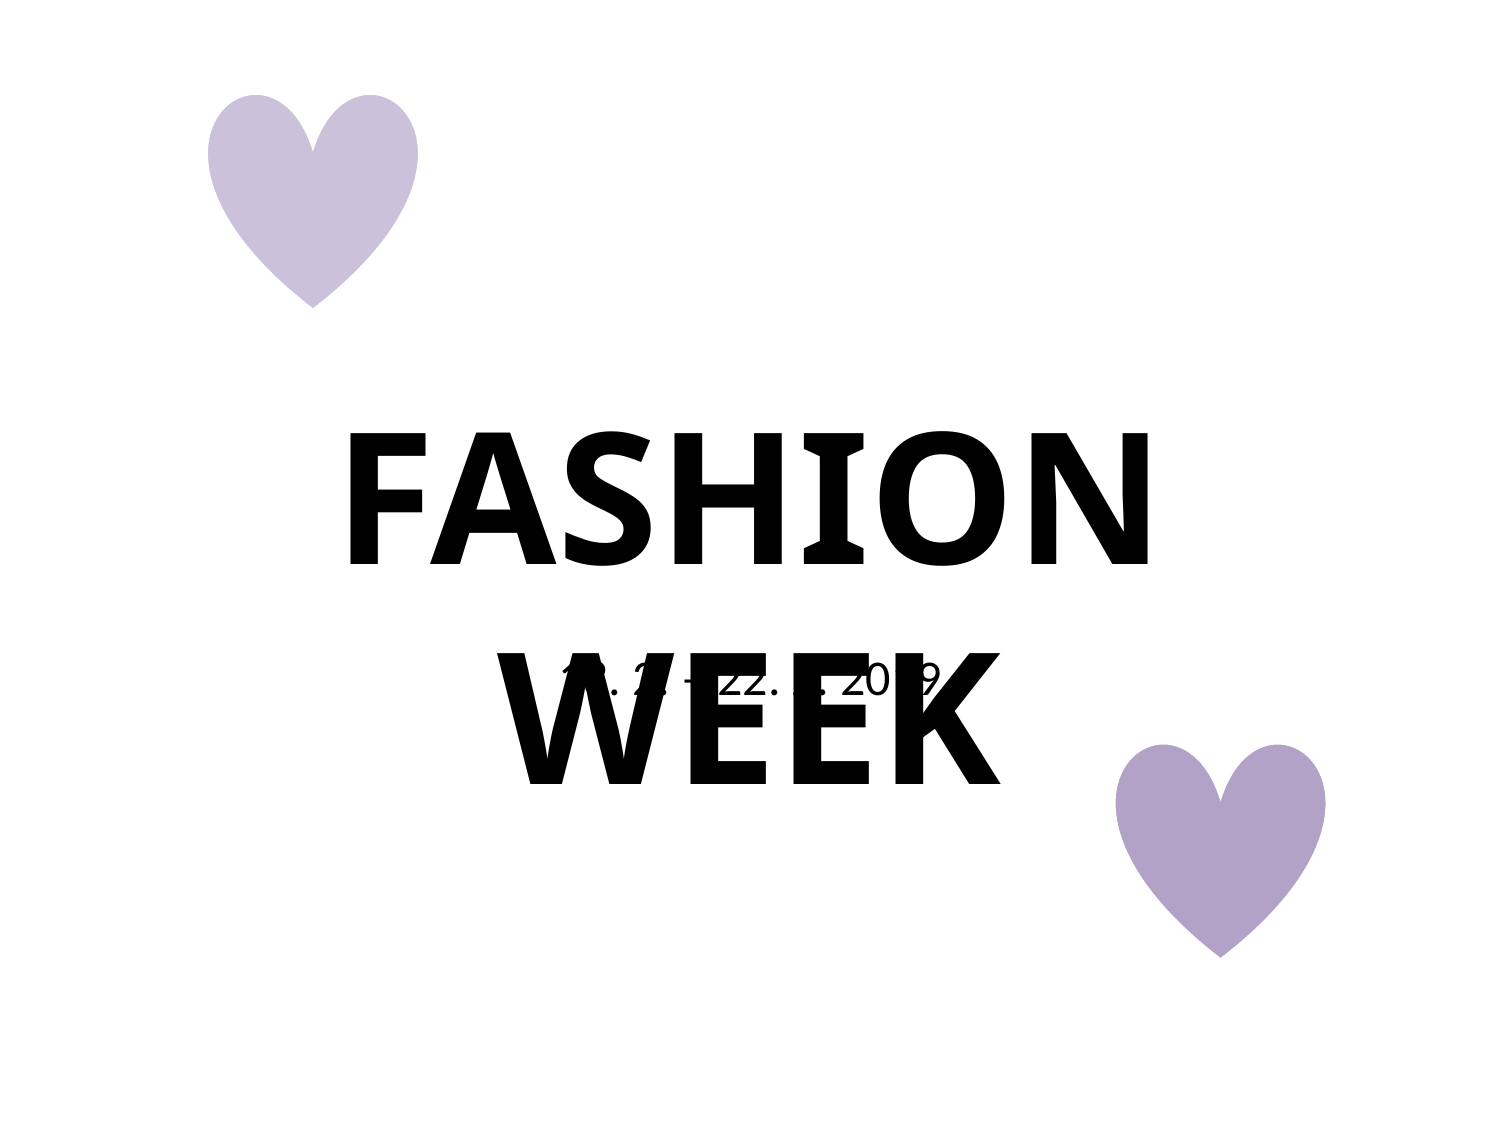

# FASHION WEEK
18. 2. – 22. 2. 2019